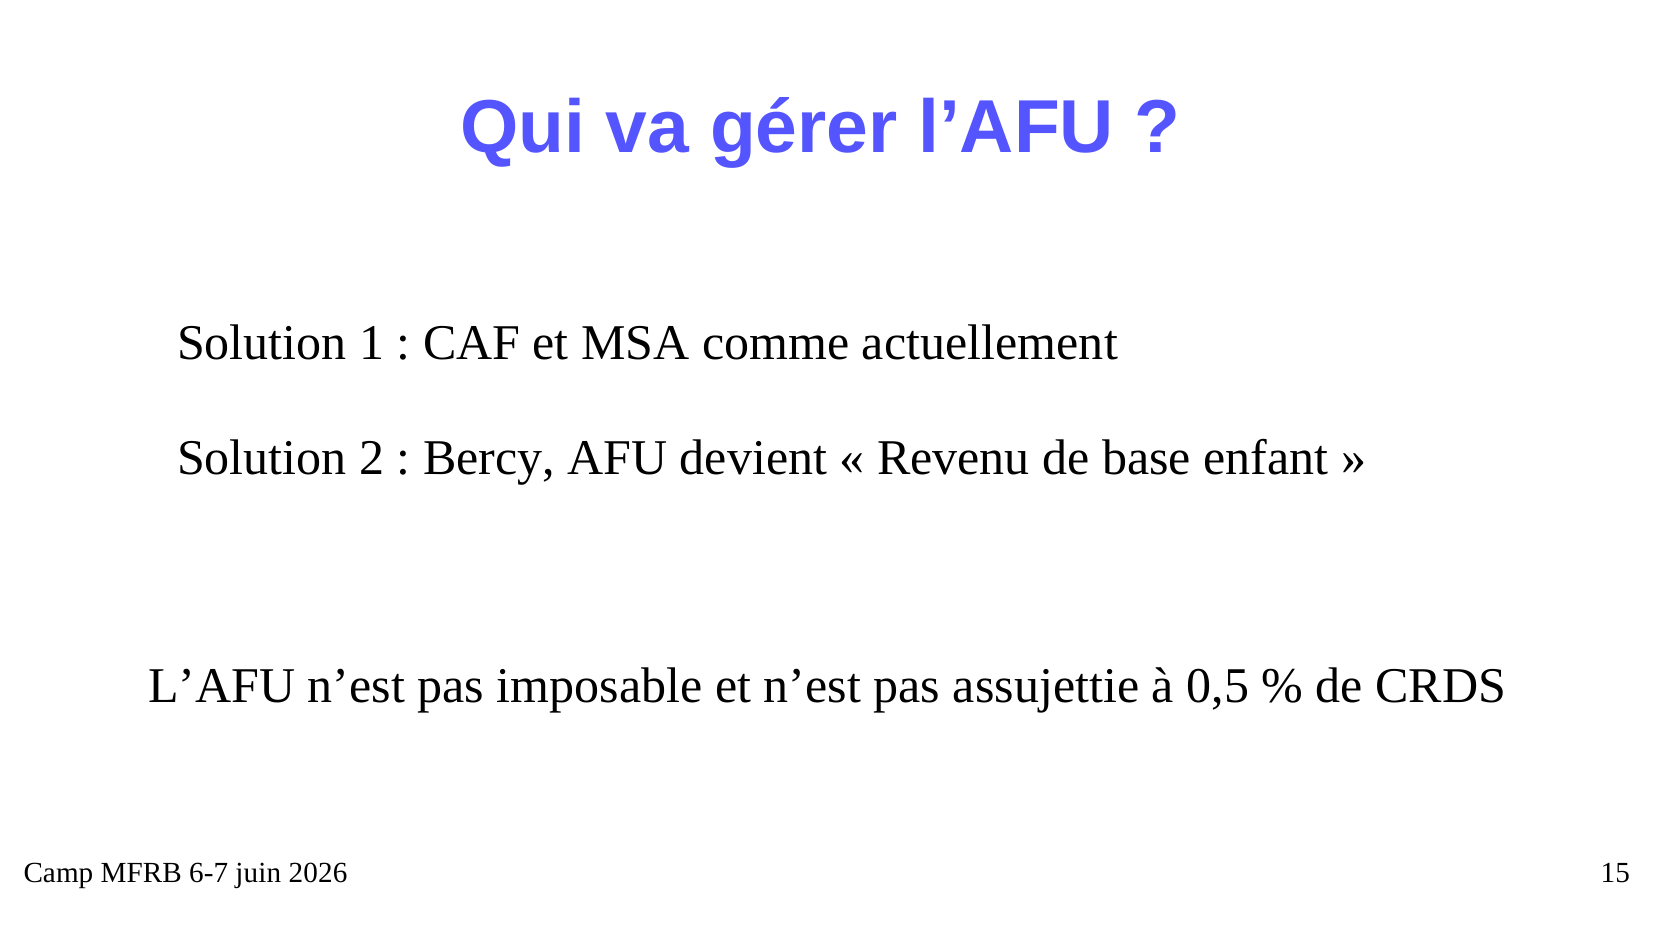

# Qui va gérer l’AFU ?
Solution 1 : CAF et MSA comme actuellement
Solution 2 : Bercy, AFU devient « Revenu de base enfant »
L’AFU n’est pas imposable et n’est pas assujettie à 0,5 % de CRDS
Camp MFRB 6-7 juin 2026
15